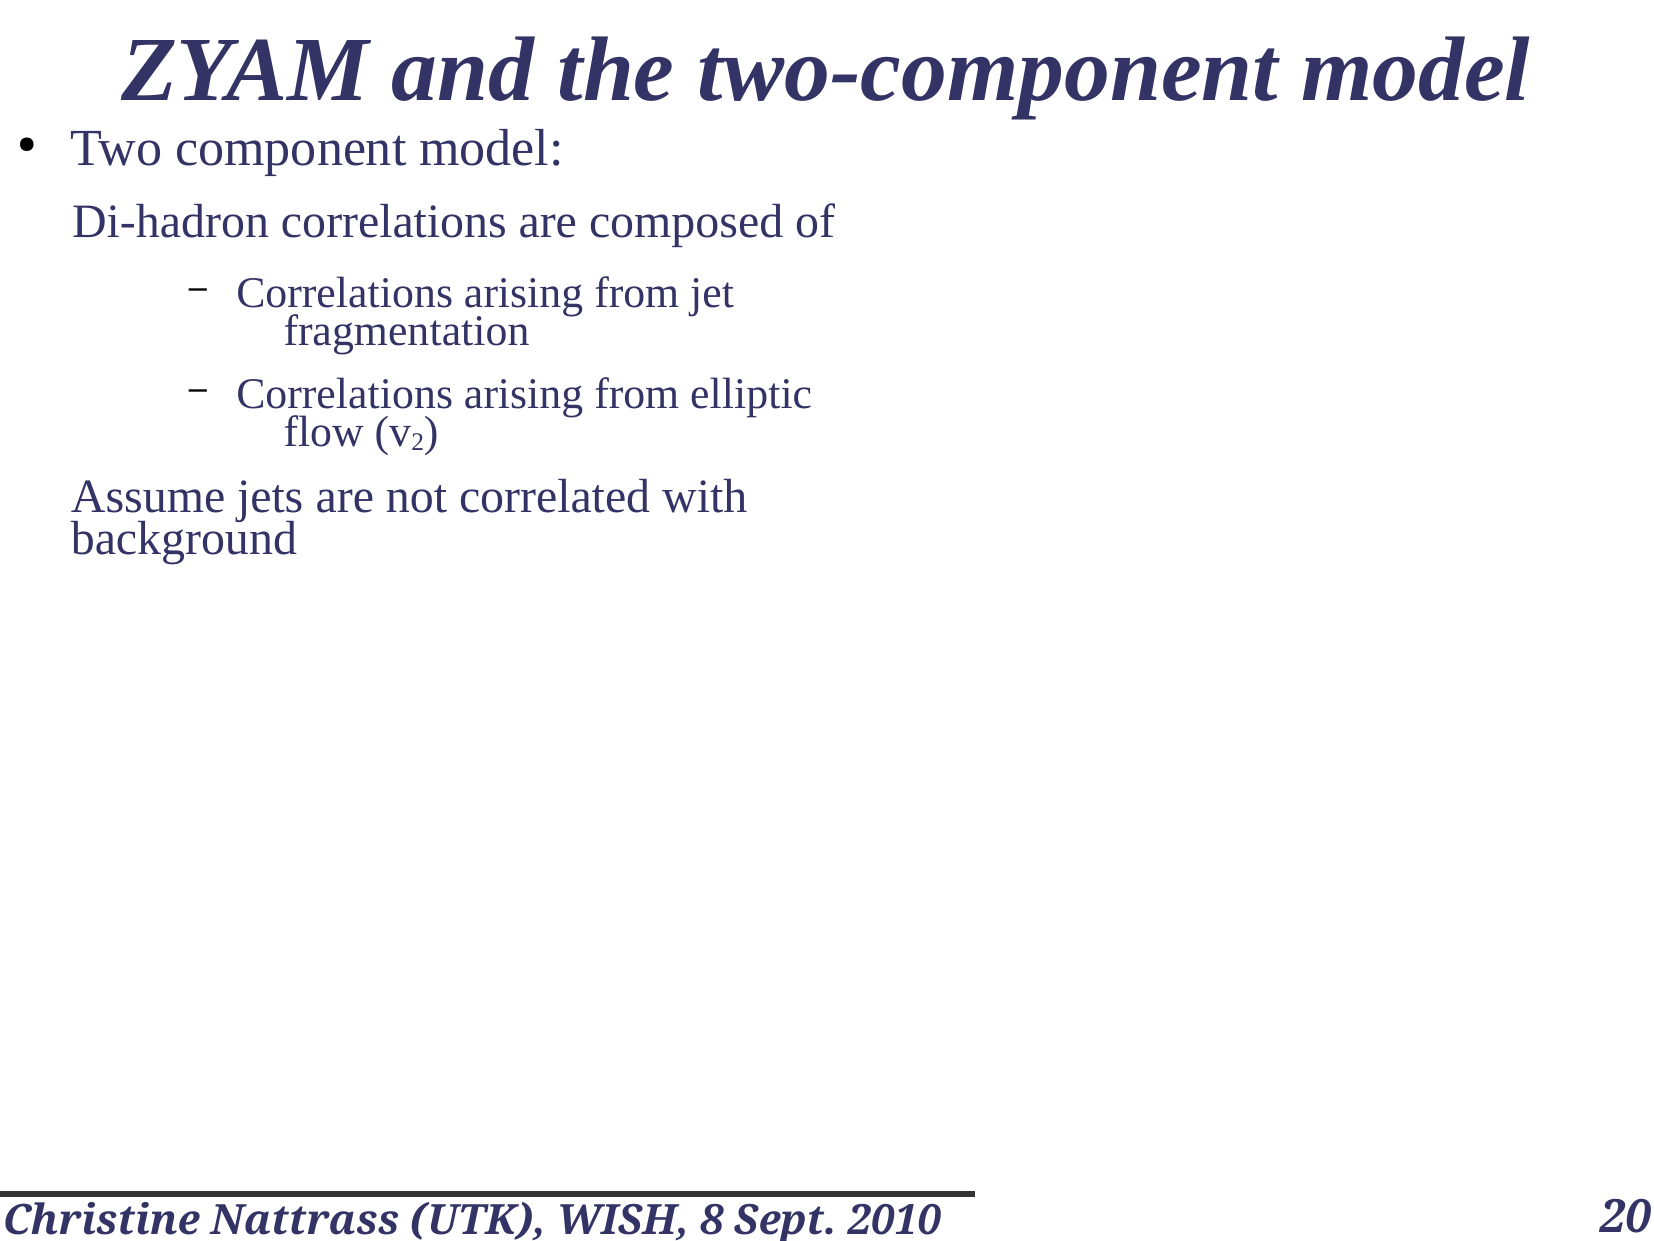

# ZYAM and the two-component model
Two component model:
 Di-hadron correlations are composed of
Correlations arising from jet fragmentation
Correlations arising from elliptic flow (v2)
Assume jets are not correlated with background